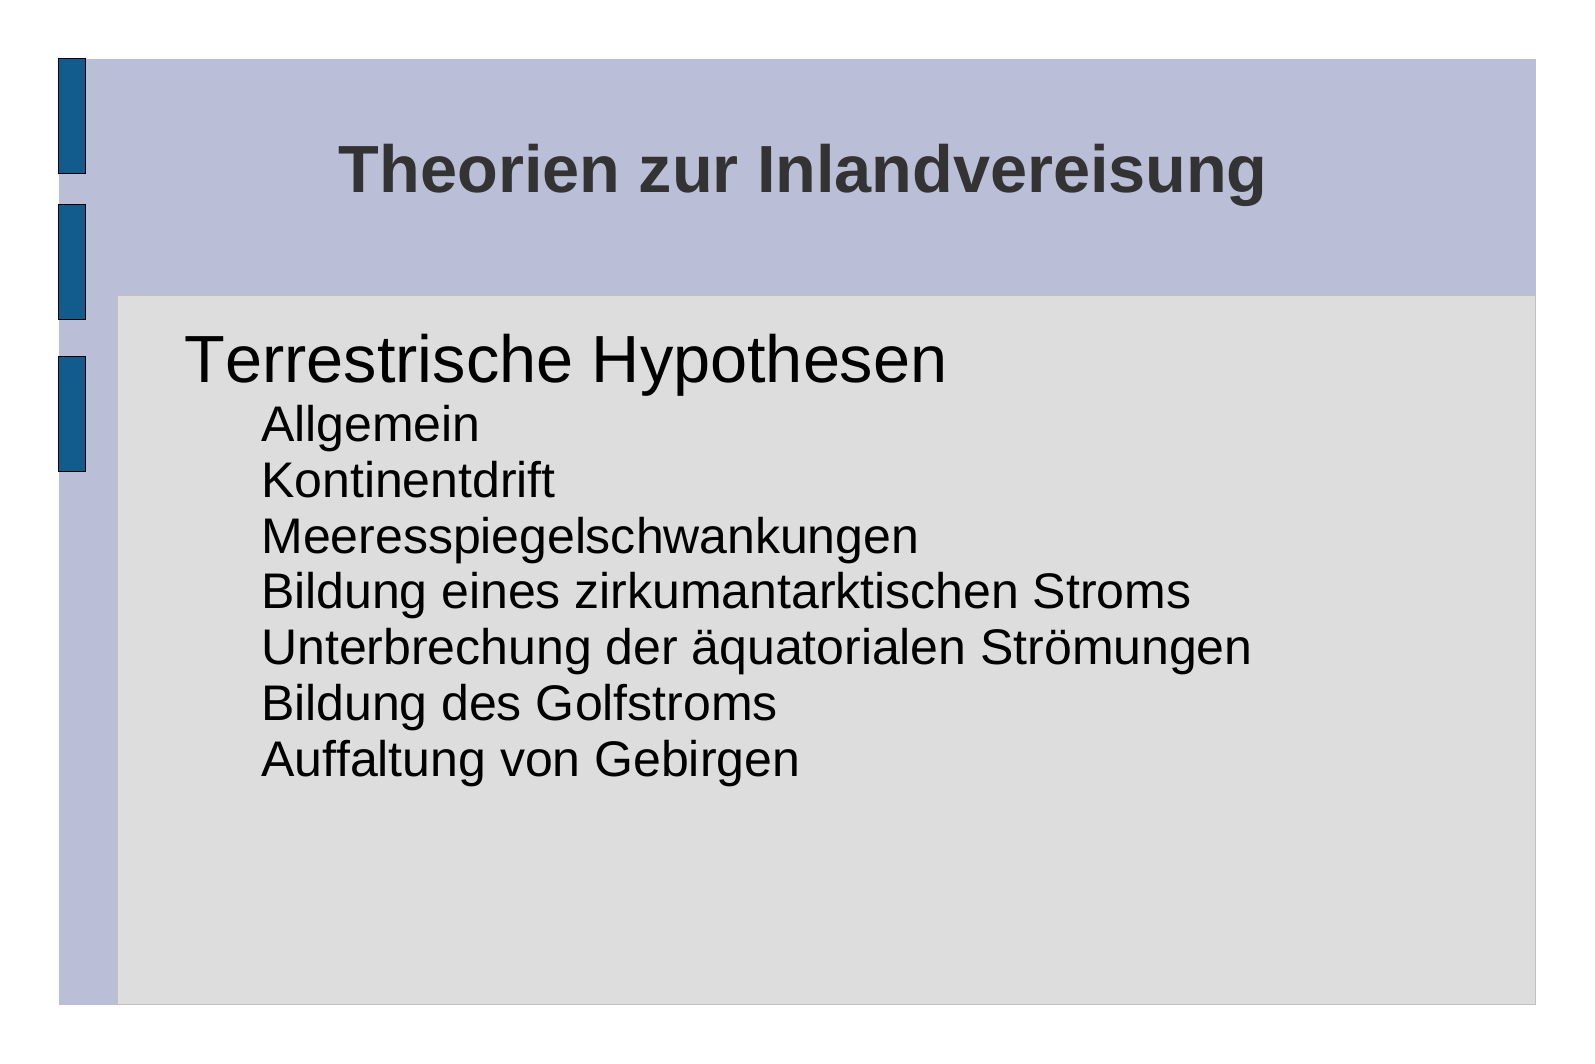

# Theorien zur Inlandvereisung
Terrestrische Hypothesen
Allgemein
Kontinentdrift
Meeresspiegelschwankungen
Bildung eines zirkumantarktischen Stroms
Unterbrechung der äquatorialen Strömungen
Bildung des Golfstroms
Auffaltung von Gebirgen